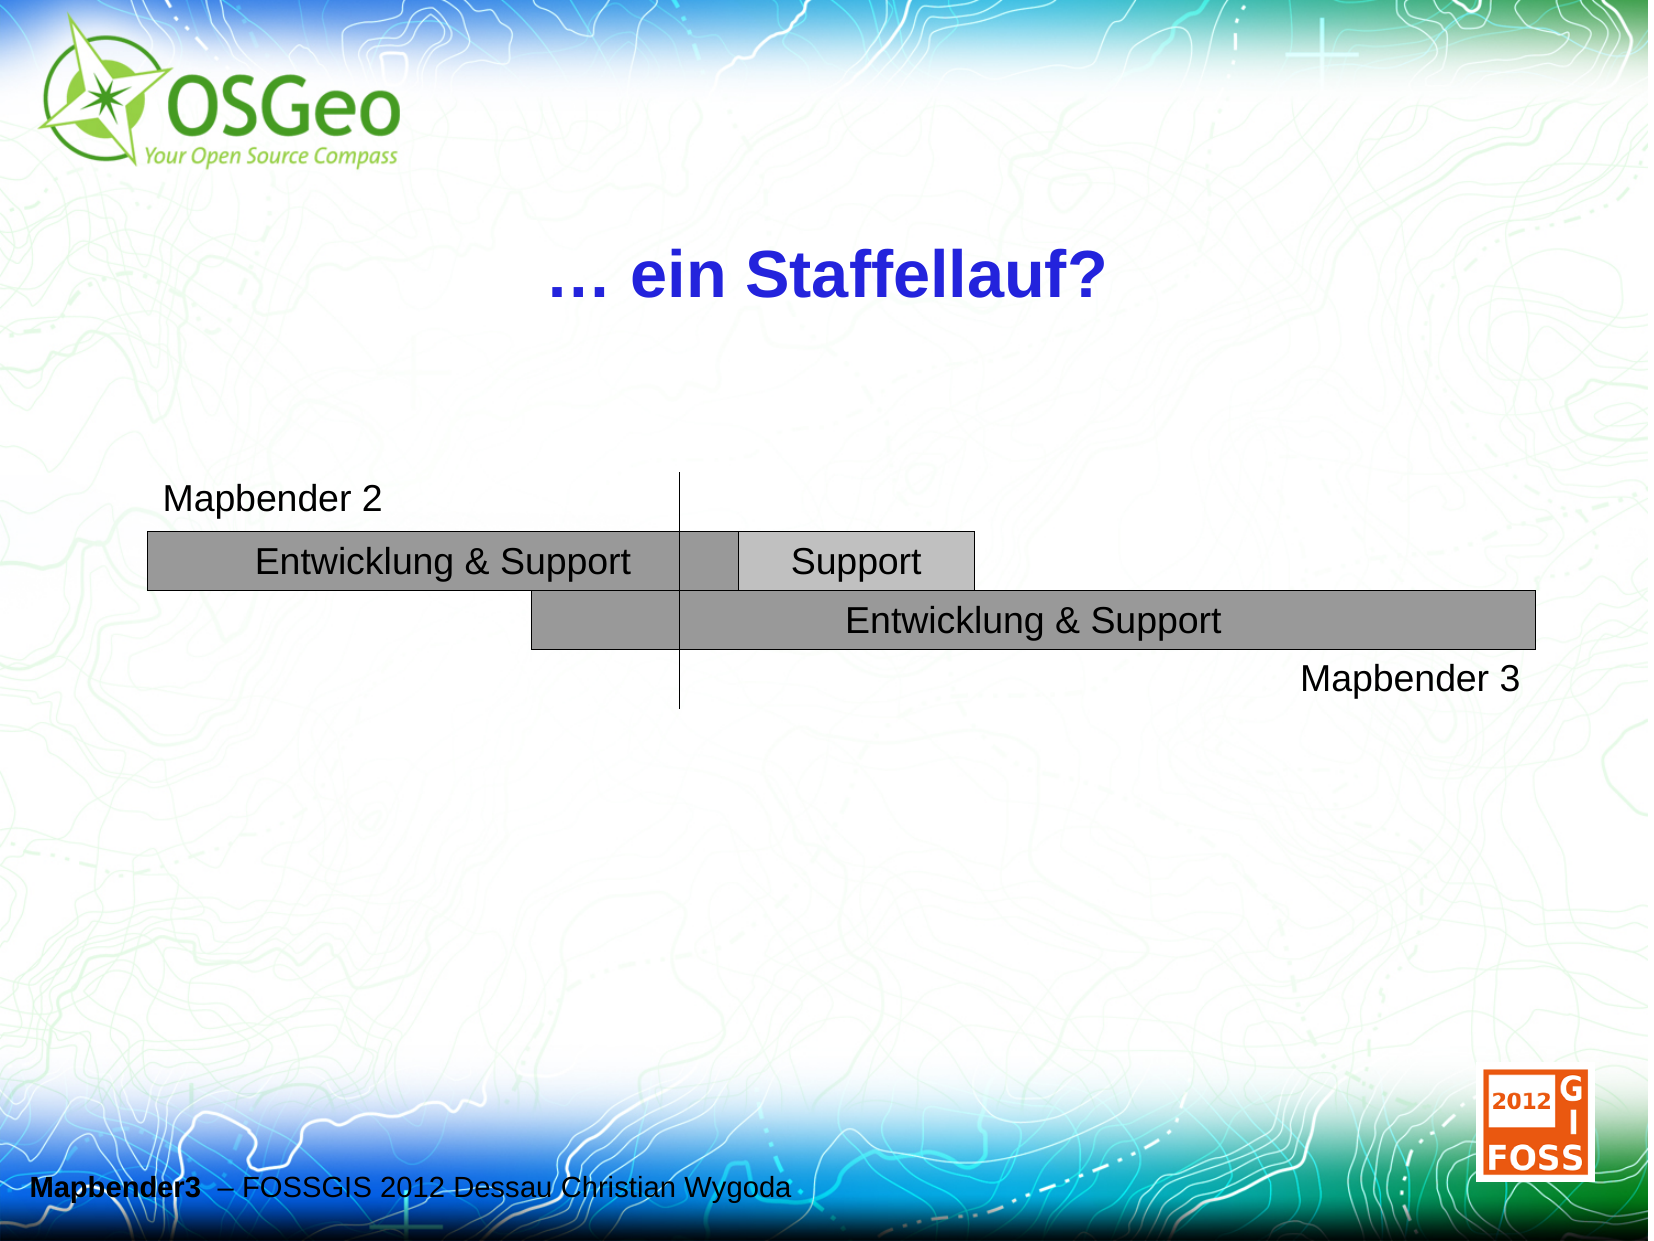

# … ein Staffellauf?
Mapbender 2
Entwicklung & Support
Support
Entwicklung & Support
Mapbender 3